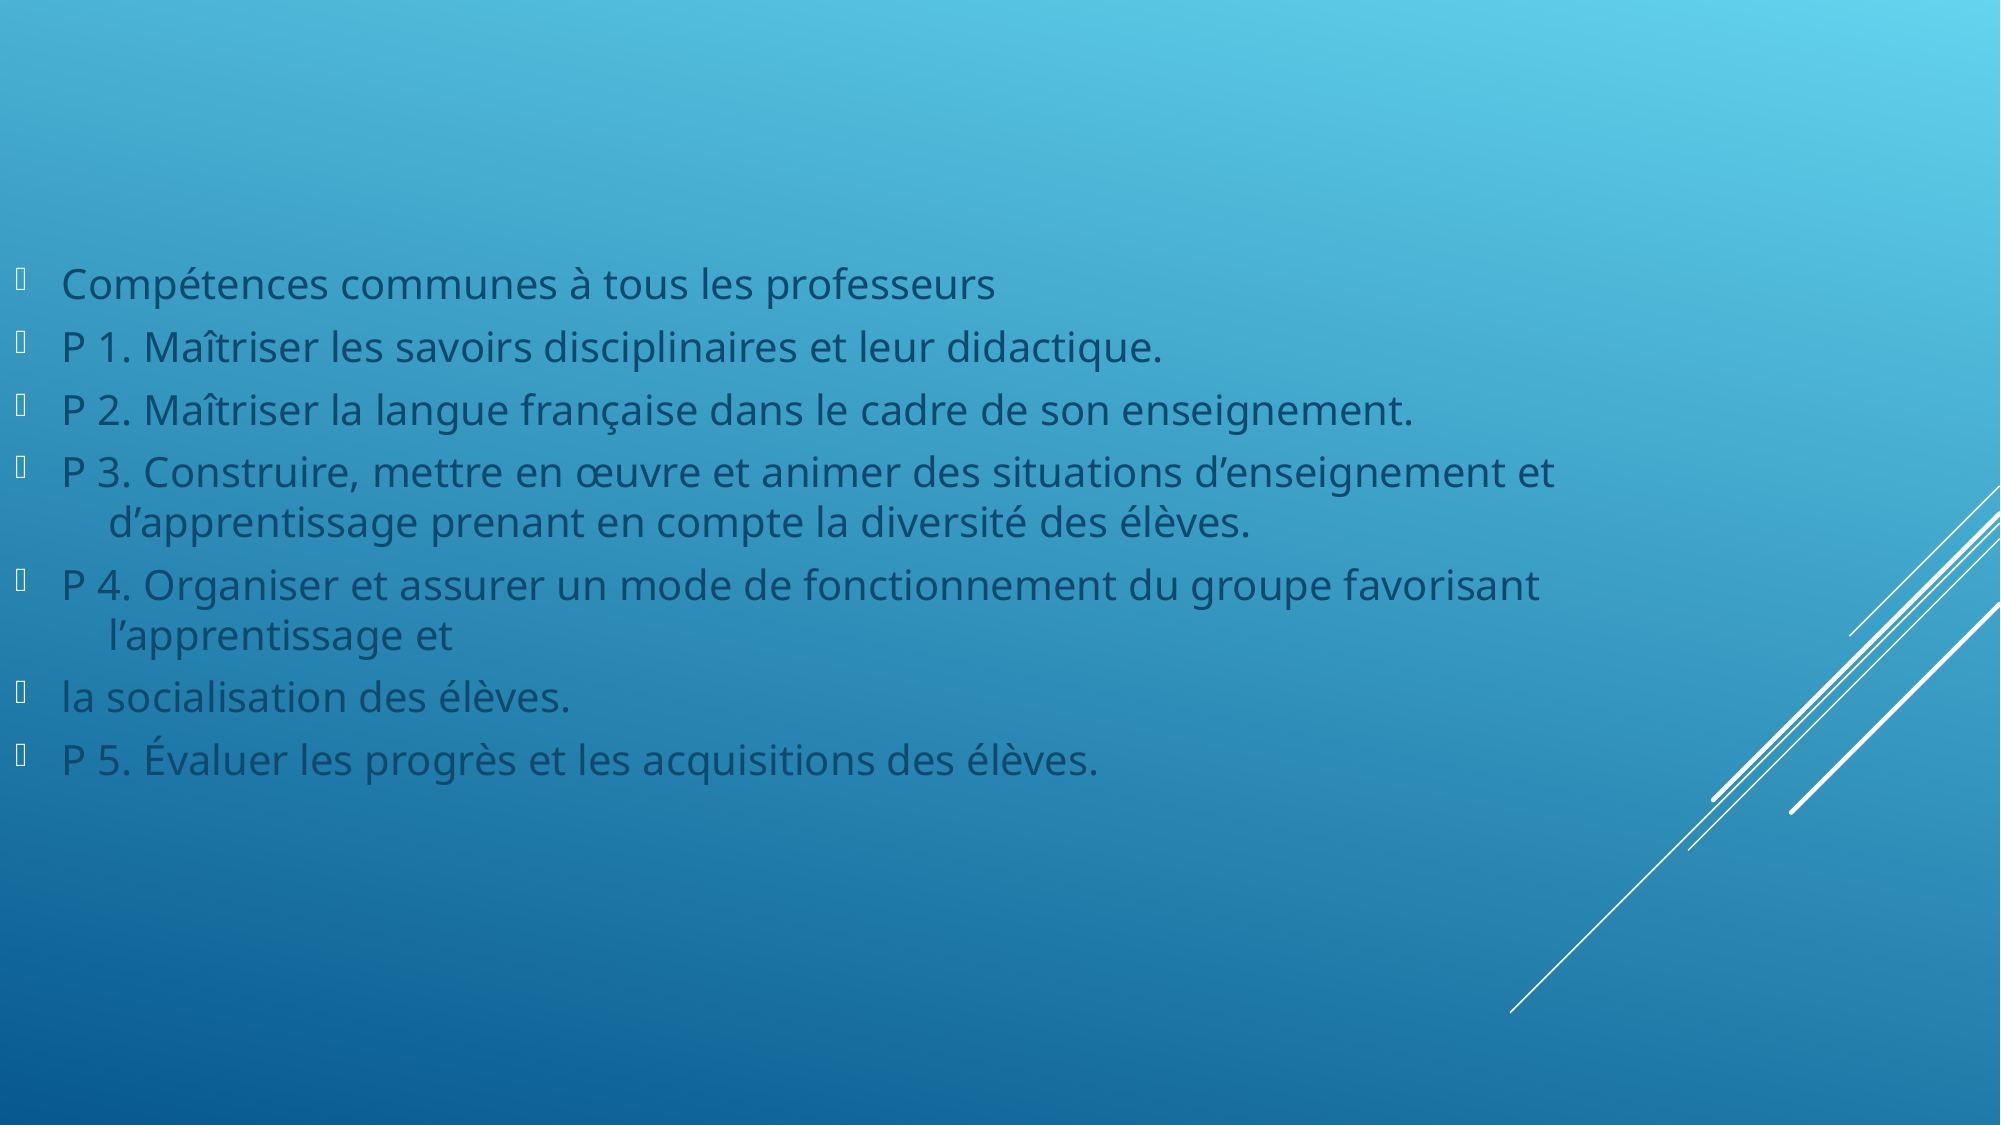

#
Compétences communes à tous les professeurs
P 1. Maîtriser les savoirs disciplinaires et leur didactique.
P 2. Maîtriser la langue française dans le cadre de son enseignement.
P 3. Construire, mettre en œuvre et animer des situations d’enseignement et d’apprentissage prenant en compte la diversité des élèves.
P 4. Organiser et assurer un mode de fonctionnement du groupe favorisant l’apprentissage et
la socialisation des élèves.
P 5. Évaluer les progrès et les acquisitions des élèves.